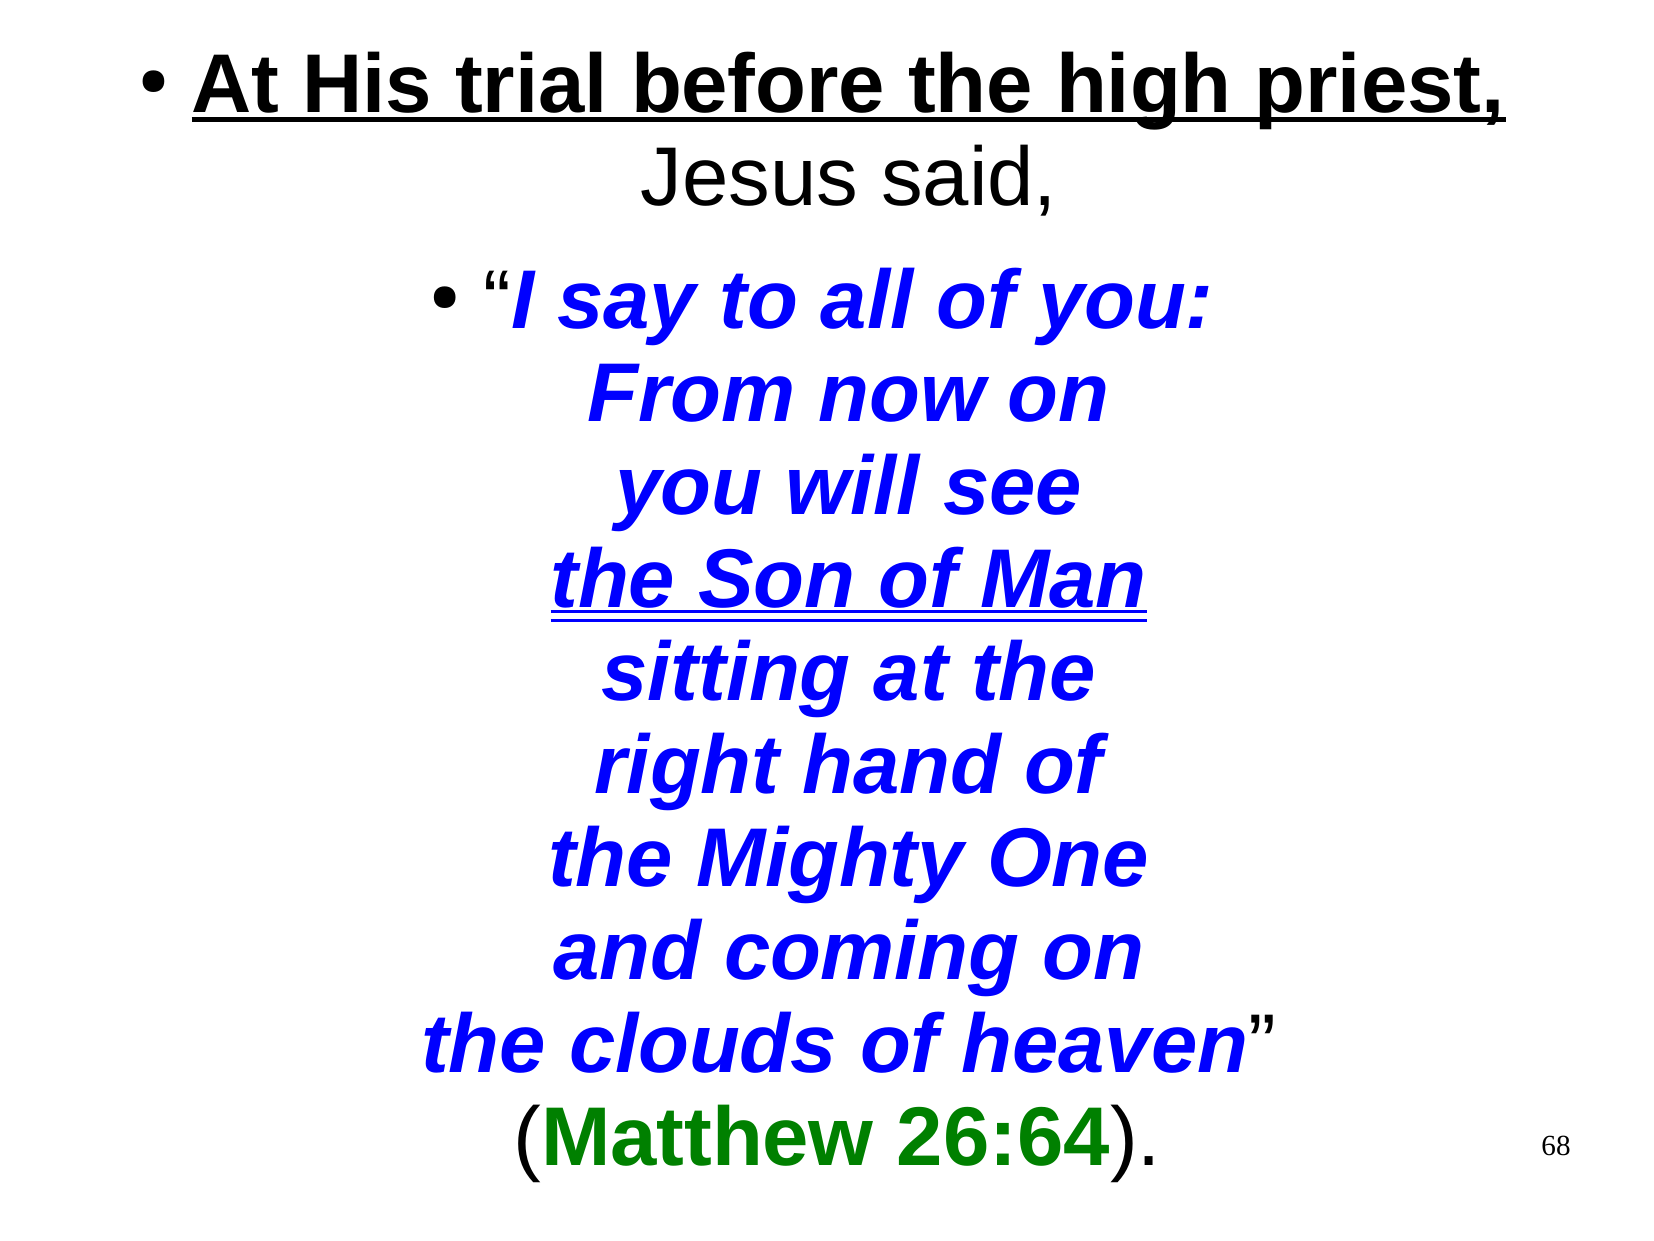

# At His trial before the high priest, Jesus said,
“I say to all of you:
From now on
you will see
the Son of Man
sitting at the
right hand of
the Mighty One
and coming on
the clouds of heaven”
(Matthew 26:64).
68